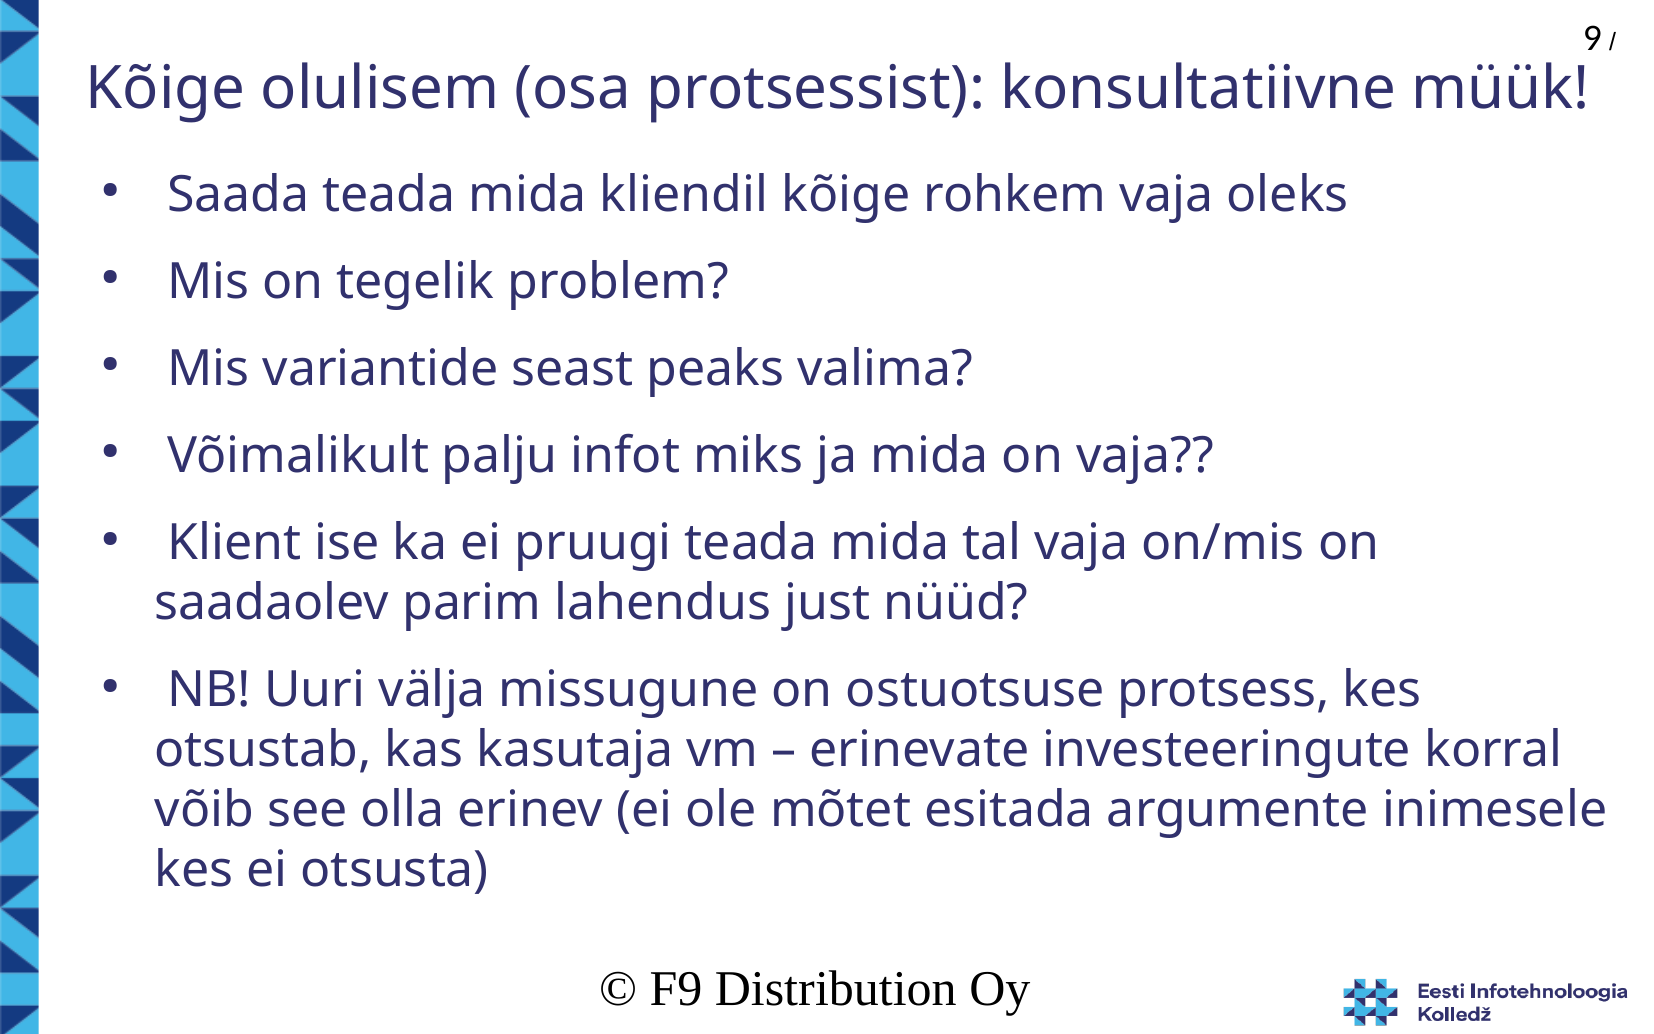

# Kõige olulisem (osa protsessist): konsultatiivne müük!
 Saada teada mida kliendil kõige rohkem vaja oleks
 Mis on tegelik problem?
 Mis variantide seast peaks valima?
 Võimalikult palju infot miks ja mida on vaja??
 Klient ise ka ei pruugi teada mida tal vaja on/mis on saadaolev parim lahendus just nüüd?
 NB! Uuri välja missugune on ostuotsuse protsess, kes otsustab, kas kasutaja vm – erinevate investeeringute korral võib see olla erinev (ei ole mõtet esitada argumente inimesele kes ei otsusta)
© F9 Distribution Oy